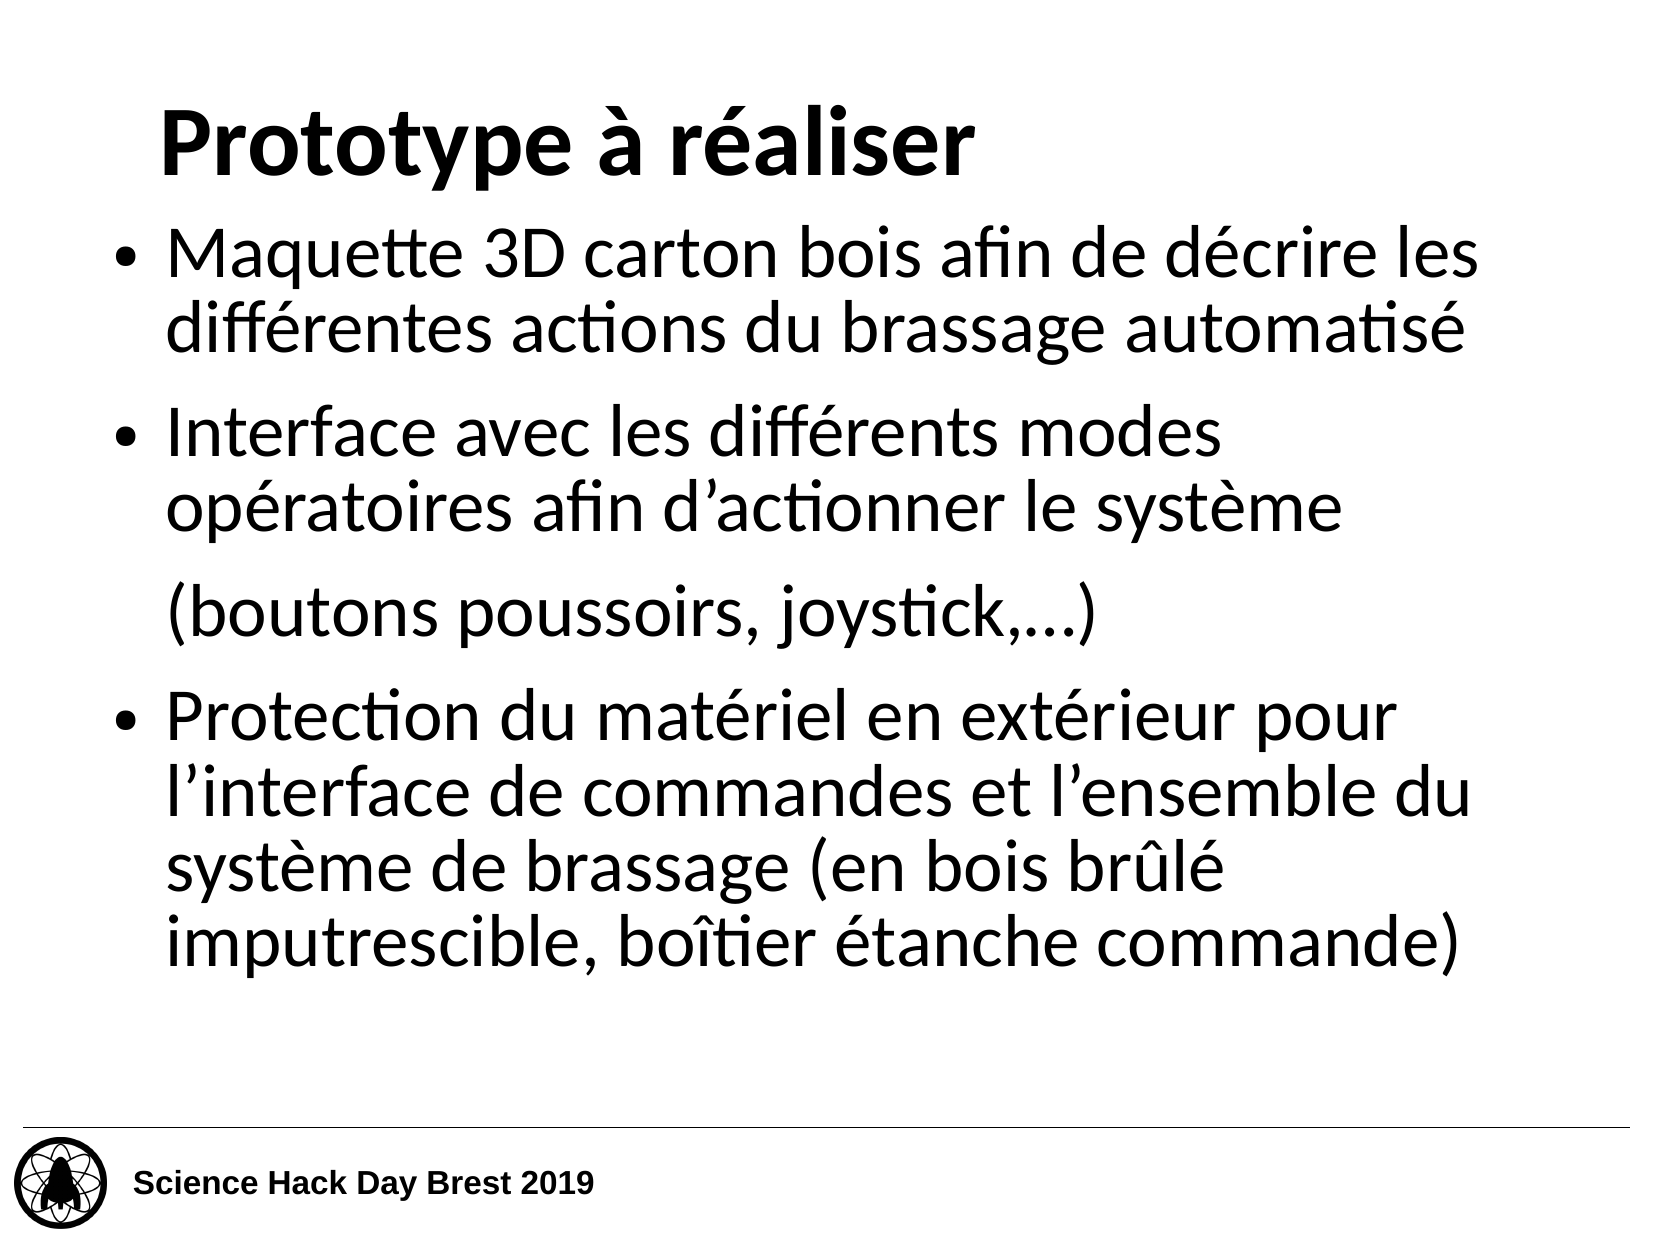

# Prototype à réaliser
Maquette 3D carton bois afin de décrire les différentes actions du brassage automatisé
Interface avec les différents modes opératoires afin d’actionner le système
(boutons poussoirs, joystick,…)
Protection du matériel en extérieur pour l’interface de commandes et l’ensemble du système de brassage (en bois brûlé imputrescible, boîtier étanche commande)
Science Hack Day Brest 2019